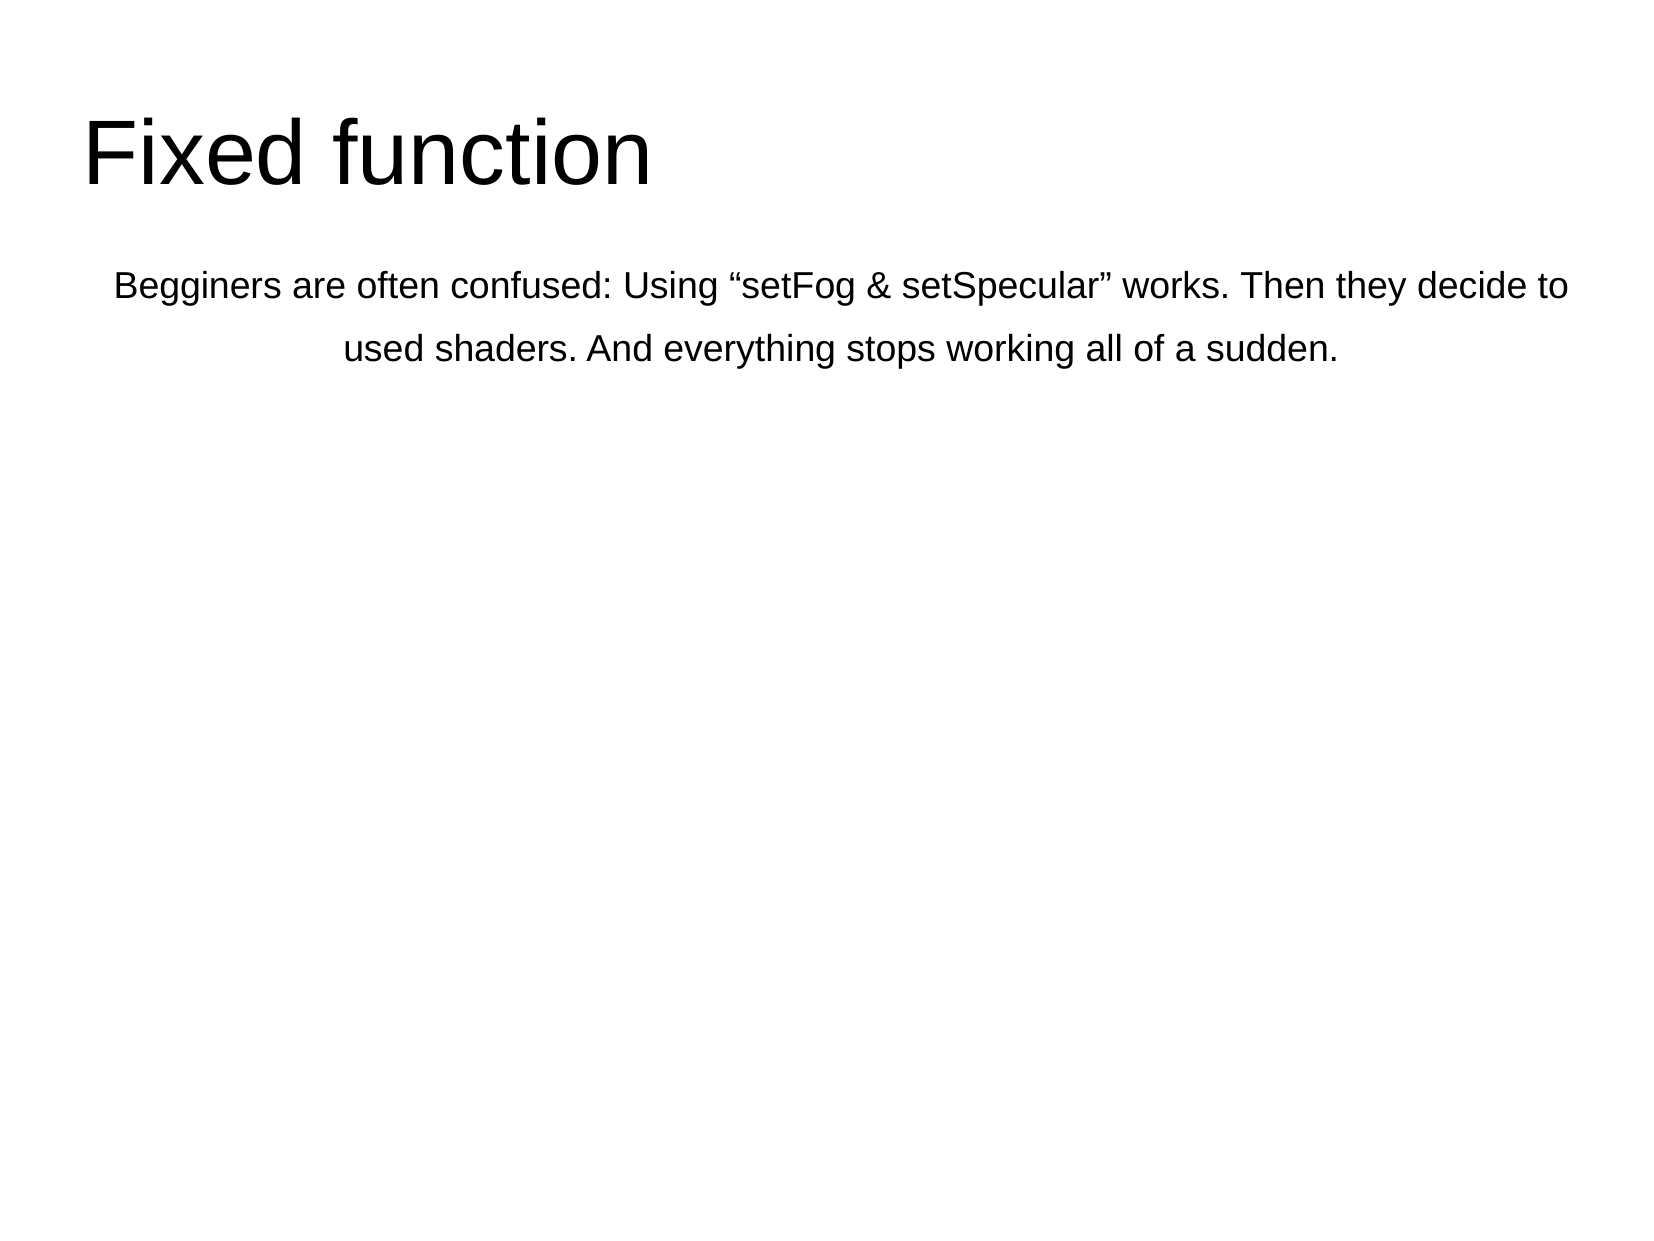

# Fixed function
Begginers are often confused: Using “setFog & setSpecular” works. Then they decide to used shaders. And everything stops working all of a sudden.